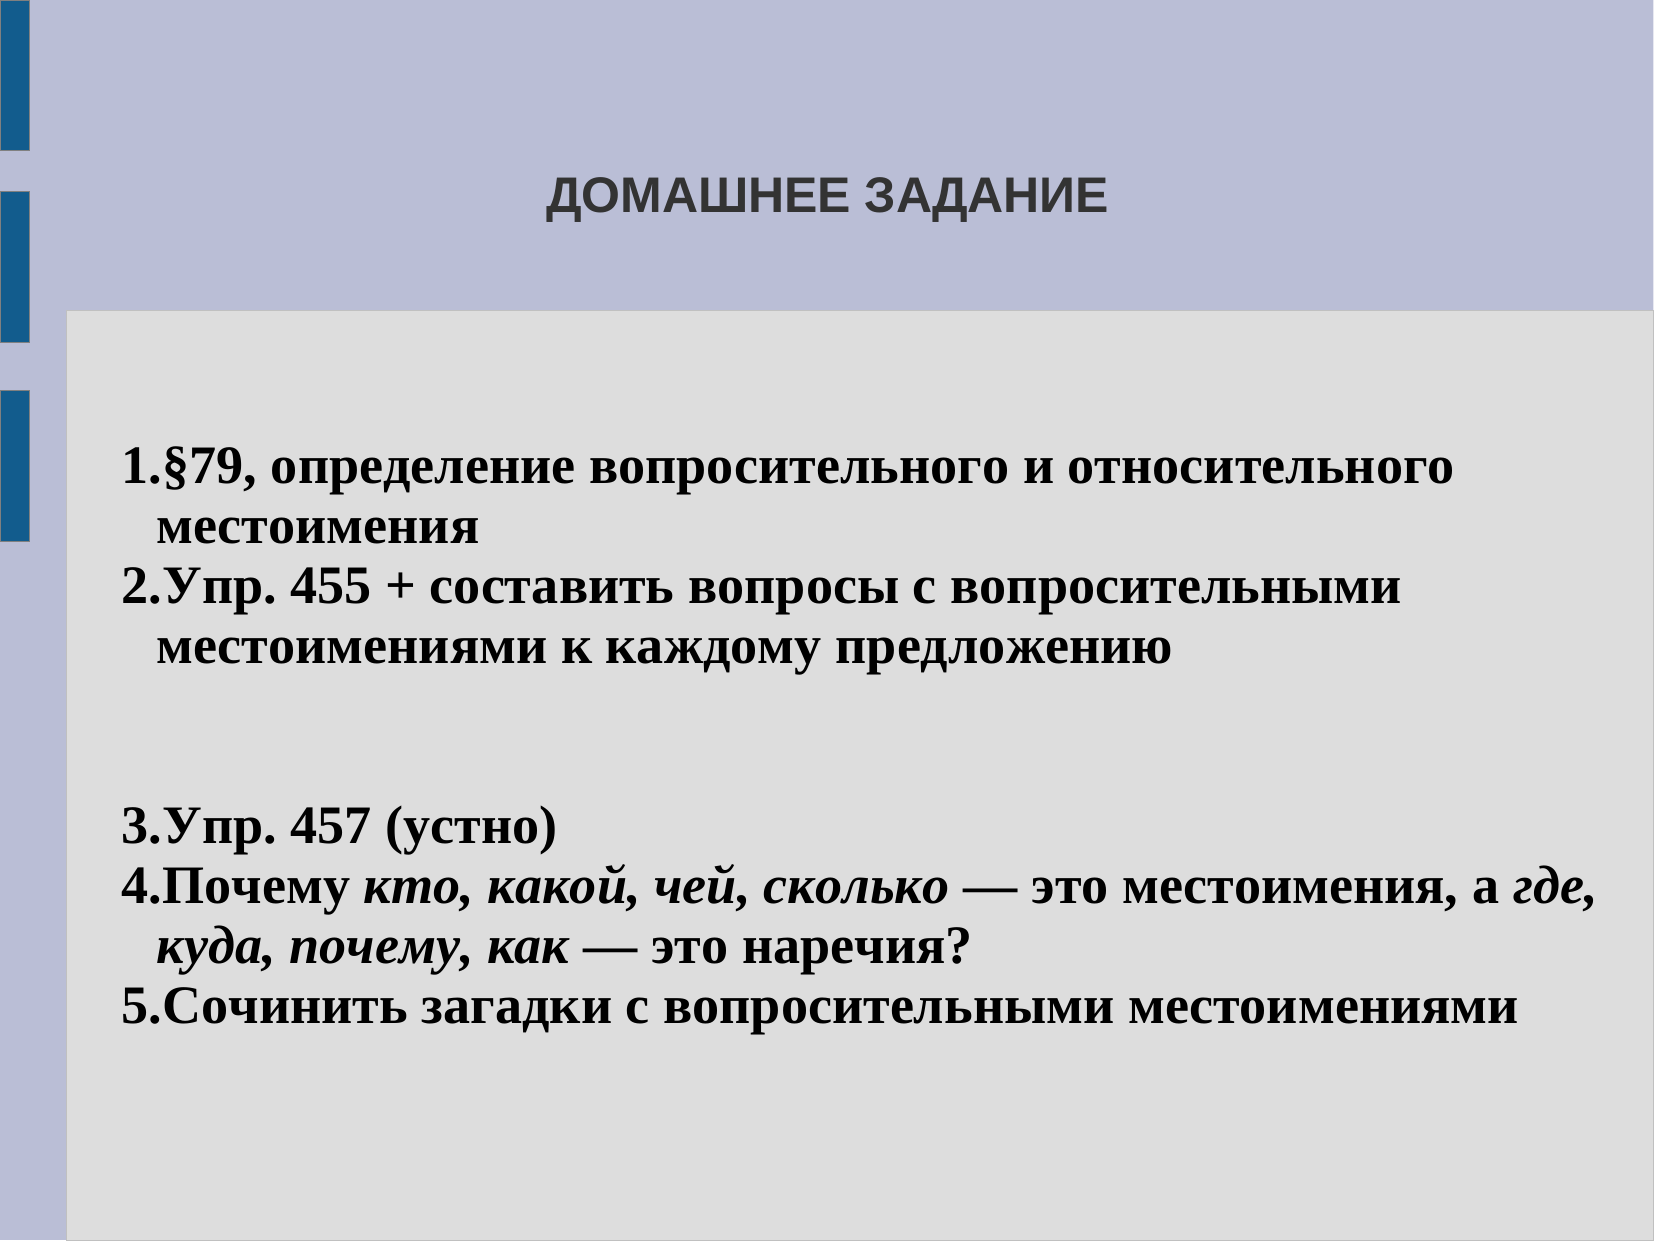

# ДОМАШНЕЕ ЗАДАНИЕ
§79, определение вопросительного и относительного местоимения
Упр. 455 + составить вопросы с вопросительными местоимениями к каждому предложению
Упр. 457 (устно)
Почему кто, какой, чей, сколько — это местоимения, а где, куда, почему, как — это наречия?
Сочинить загадки с вопросительными местоимениями